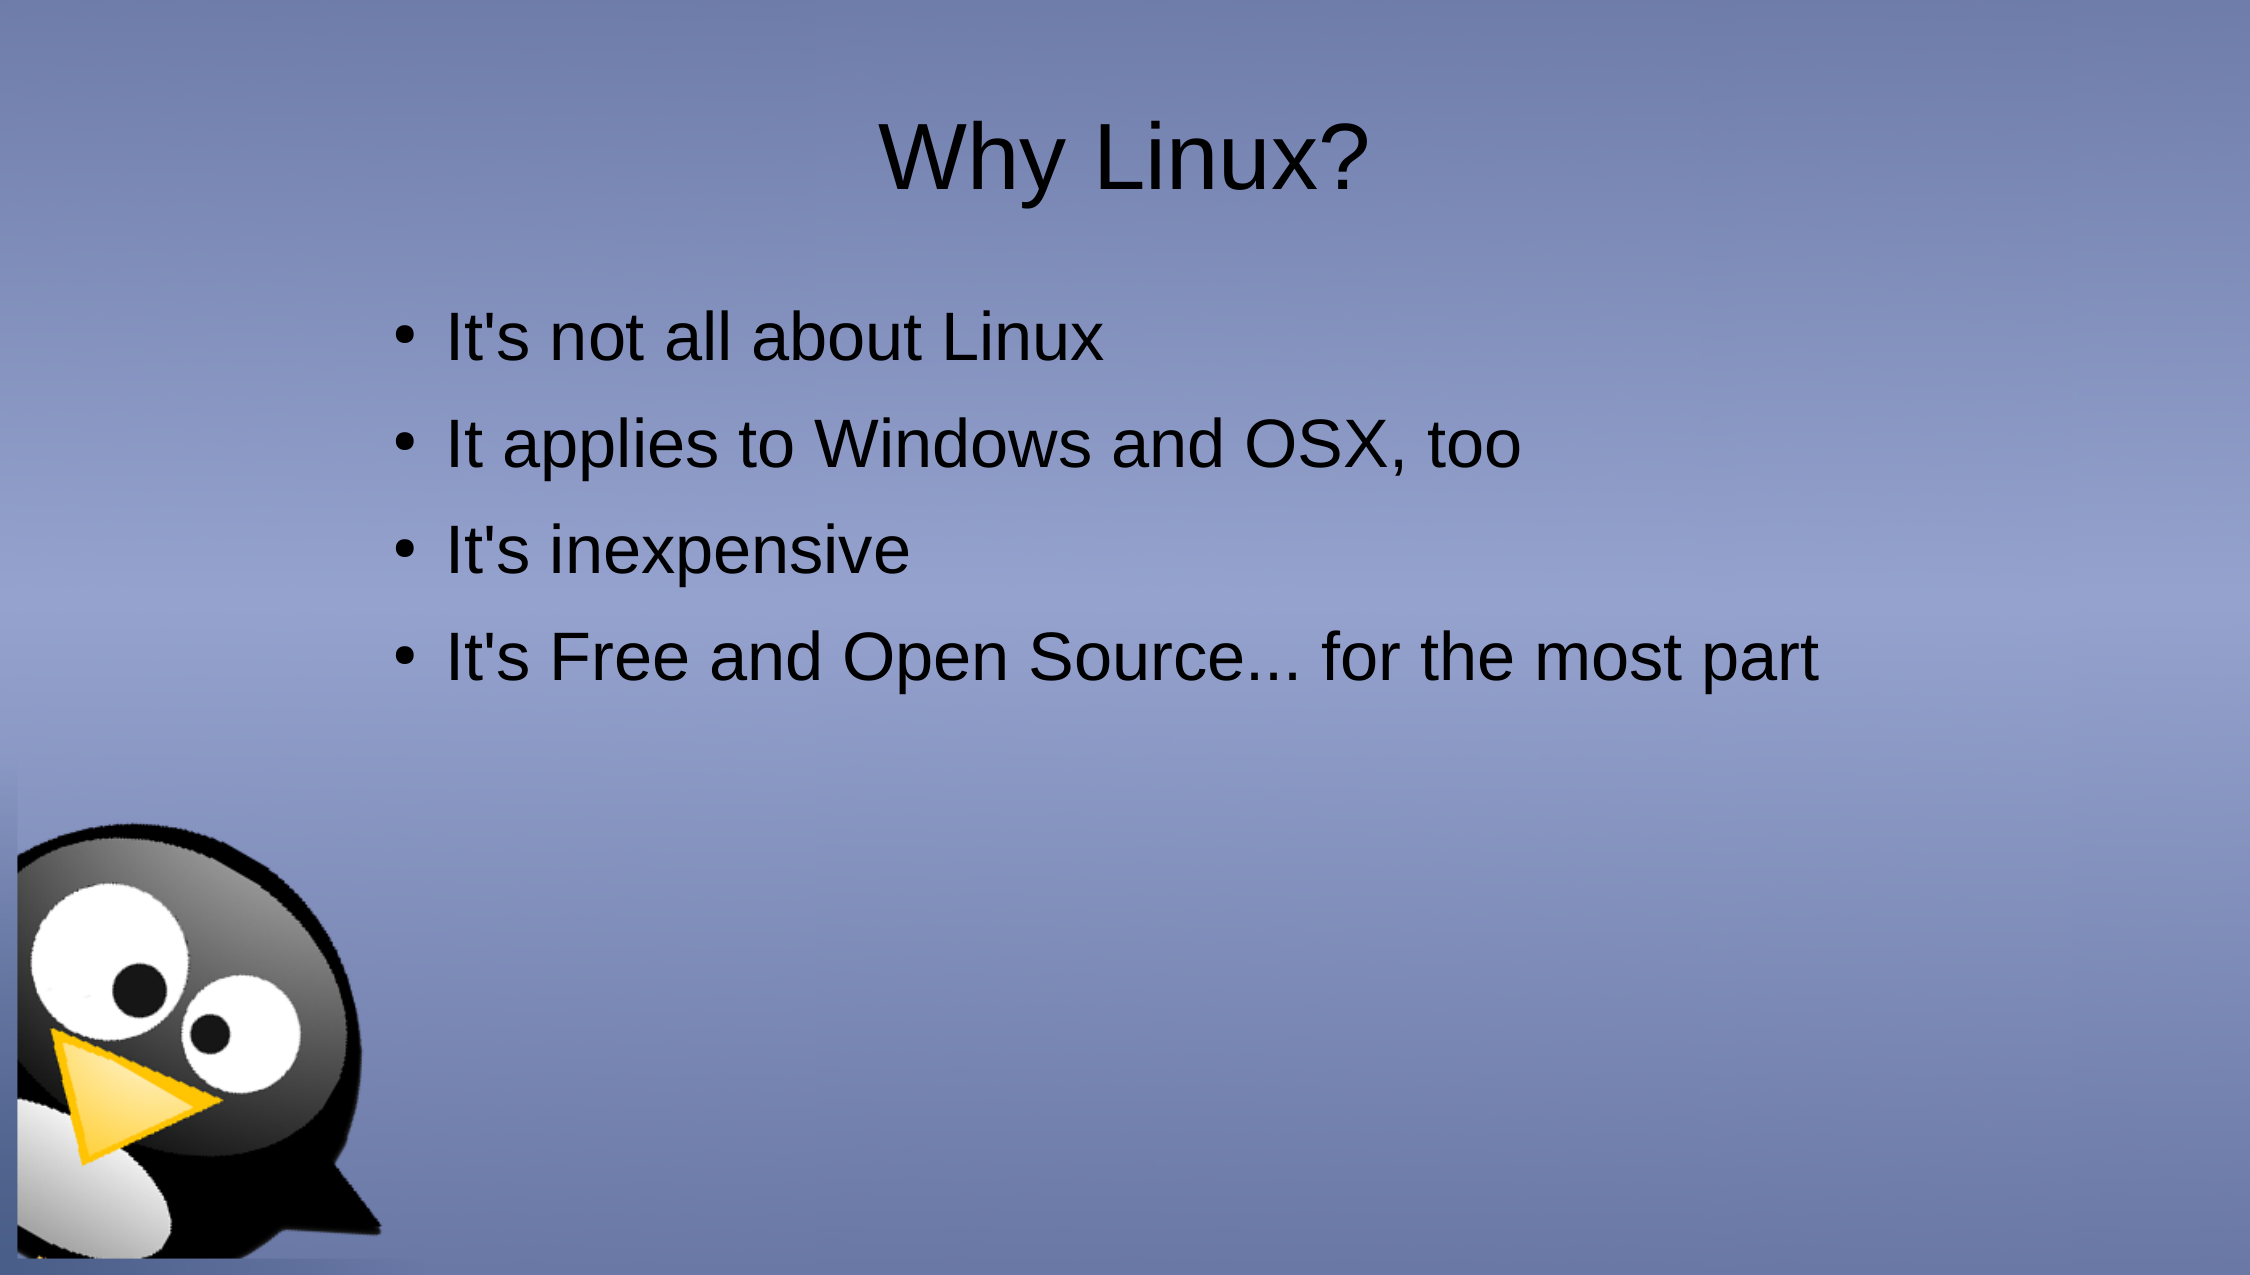

# Why Linux?
It's not all about Linux
It applies to Windows and OSX, too
It's inexpensive
It's Free and Open Source... for the most part